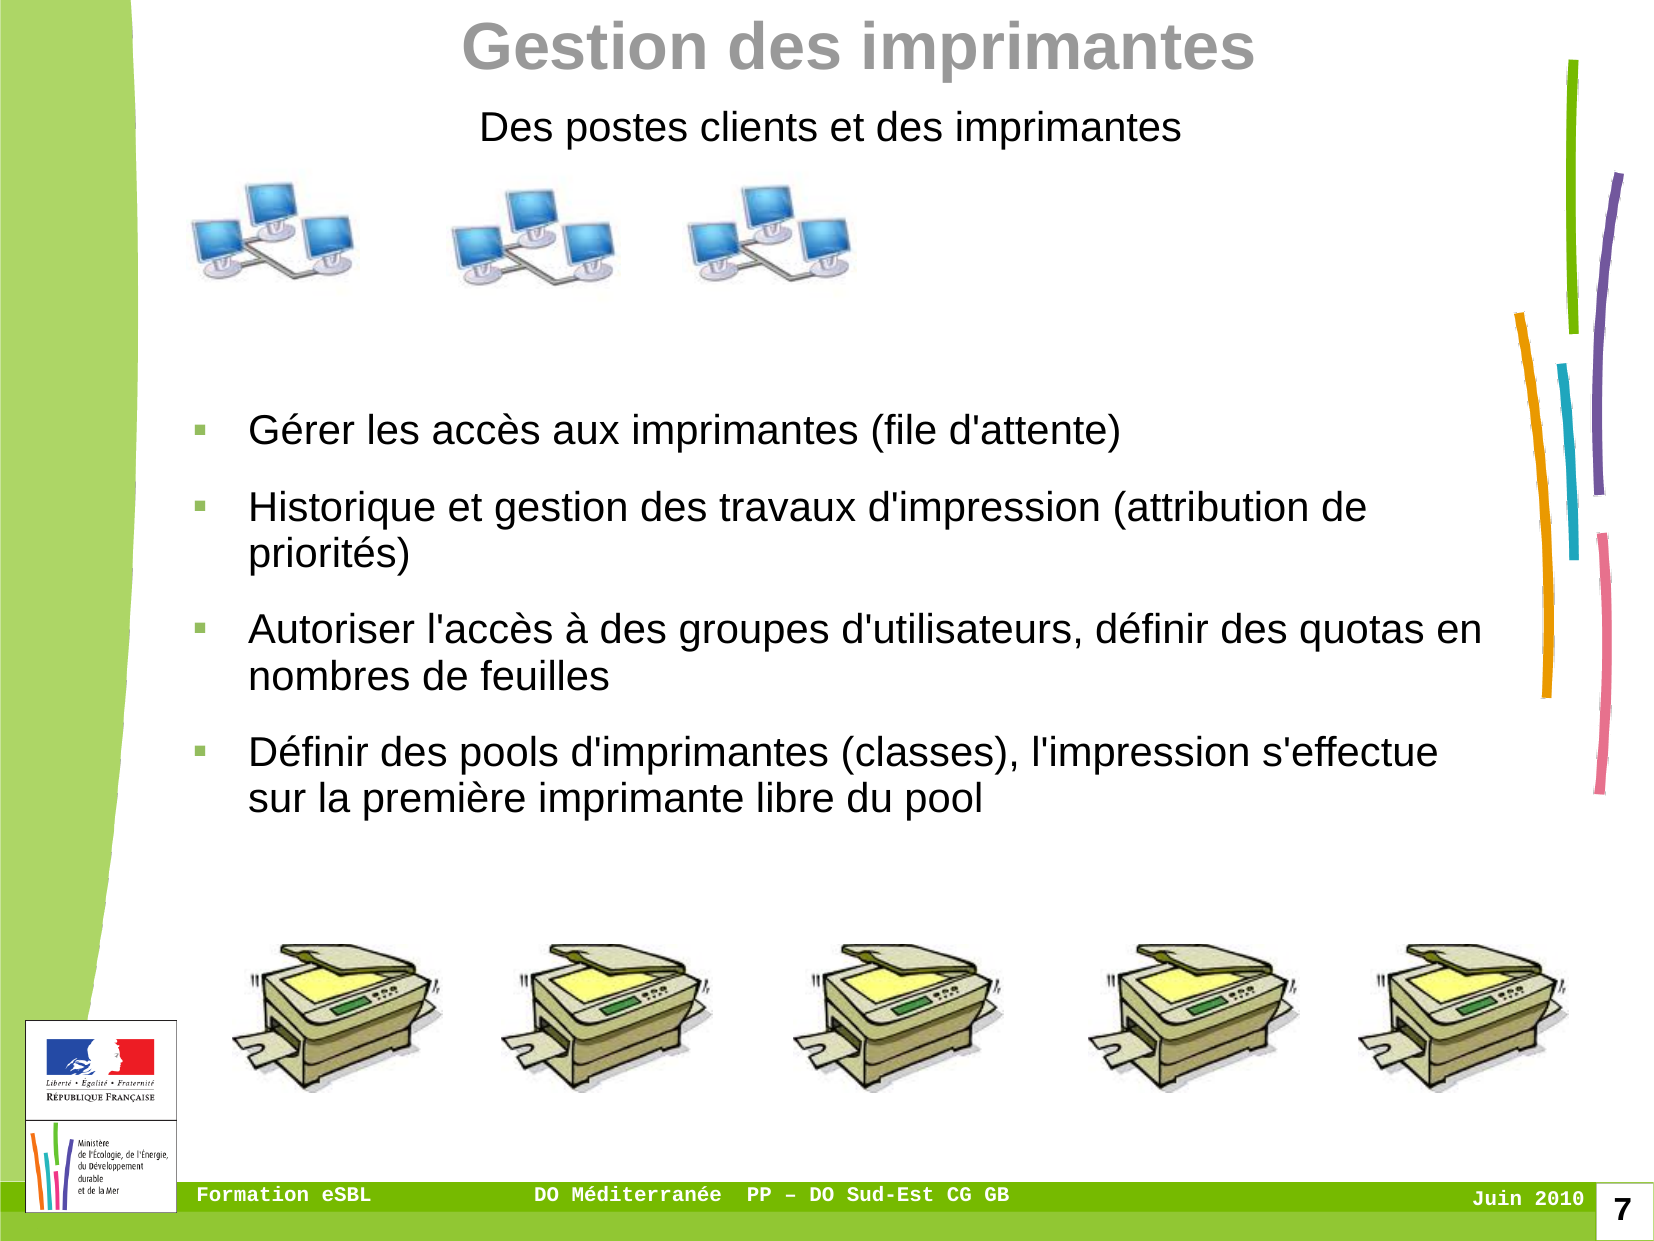

# Gestion des imprimantes
 			 Des postes clients et des imprimantes
Gérer les accès aux imprimantes (file d'attente)
Historique et gestion des travaux d'impression (attribution de priorités)
Autoriser l'accès à des groupes d'utilisateurs, définir des quotas en nombres de feuilles
Définir des pools d'imprimantes (classes), l'impression s'effectue sur la première imprimante libre du pool
7